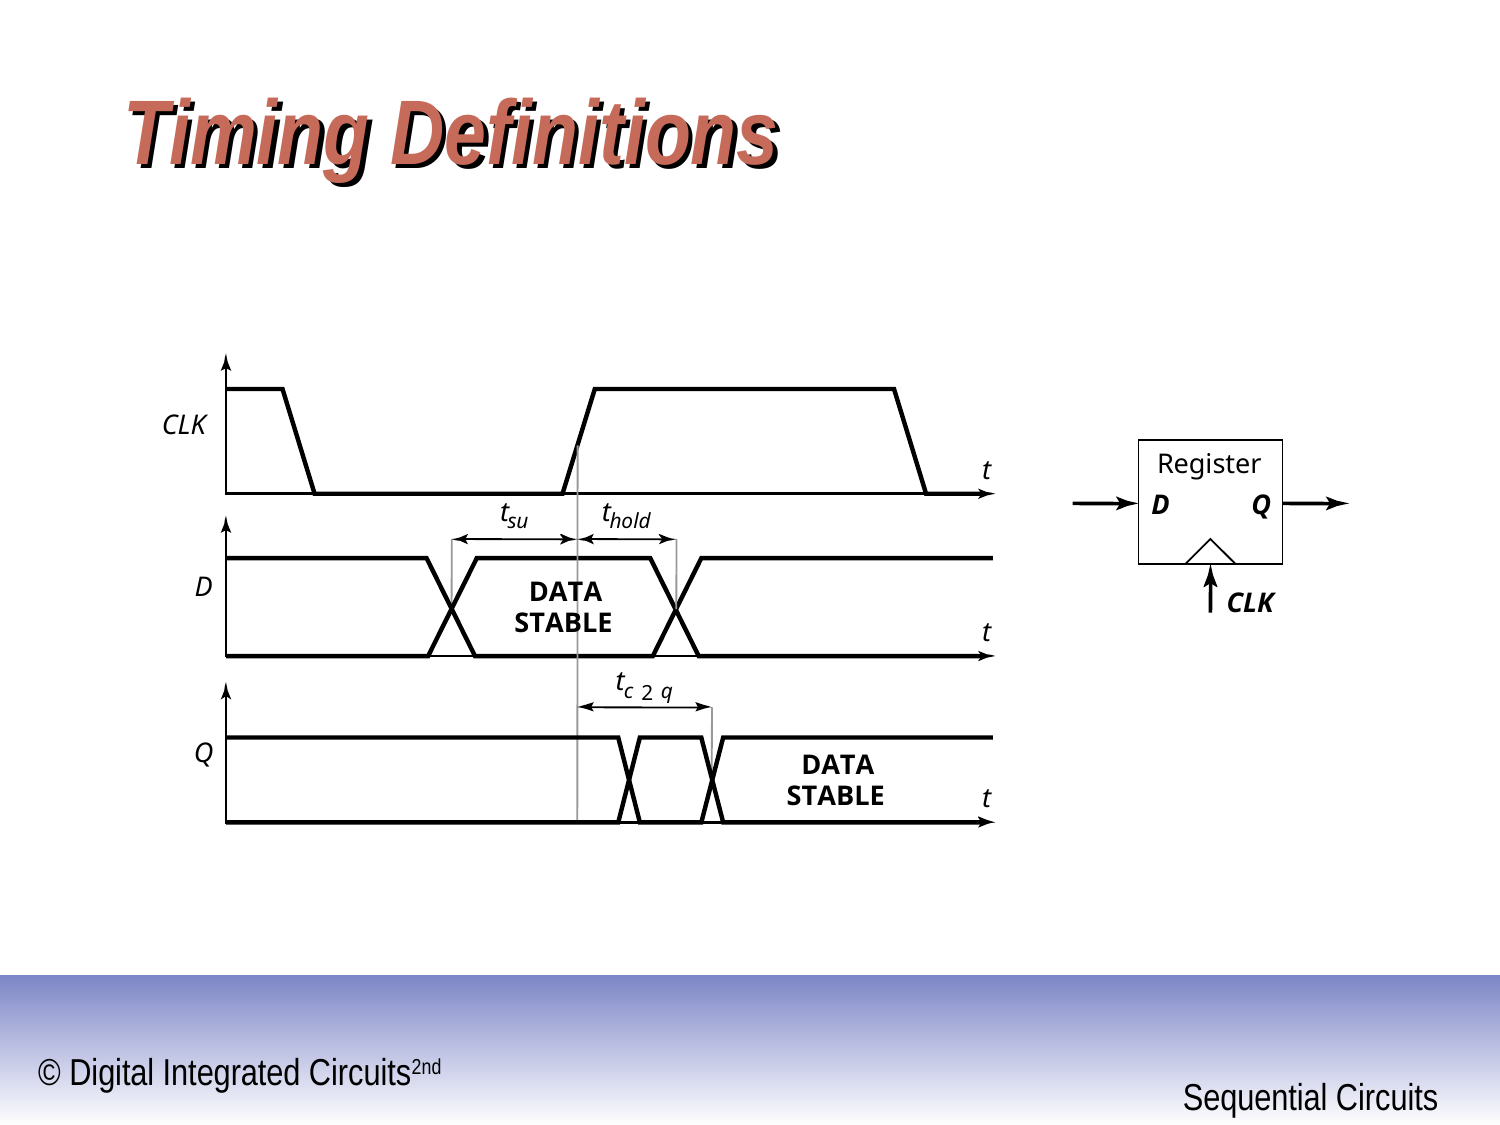

# Timing Definitions
CLK
Register
t
D
Q
t
t
su
hold
D
DATA
CLK
STABLE
t
t
c
q
2
Q
DATA
STABLE
t